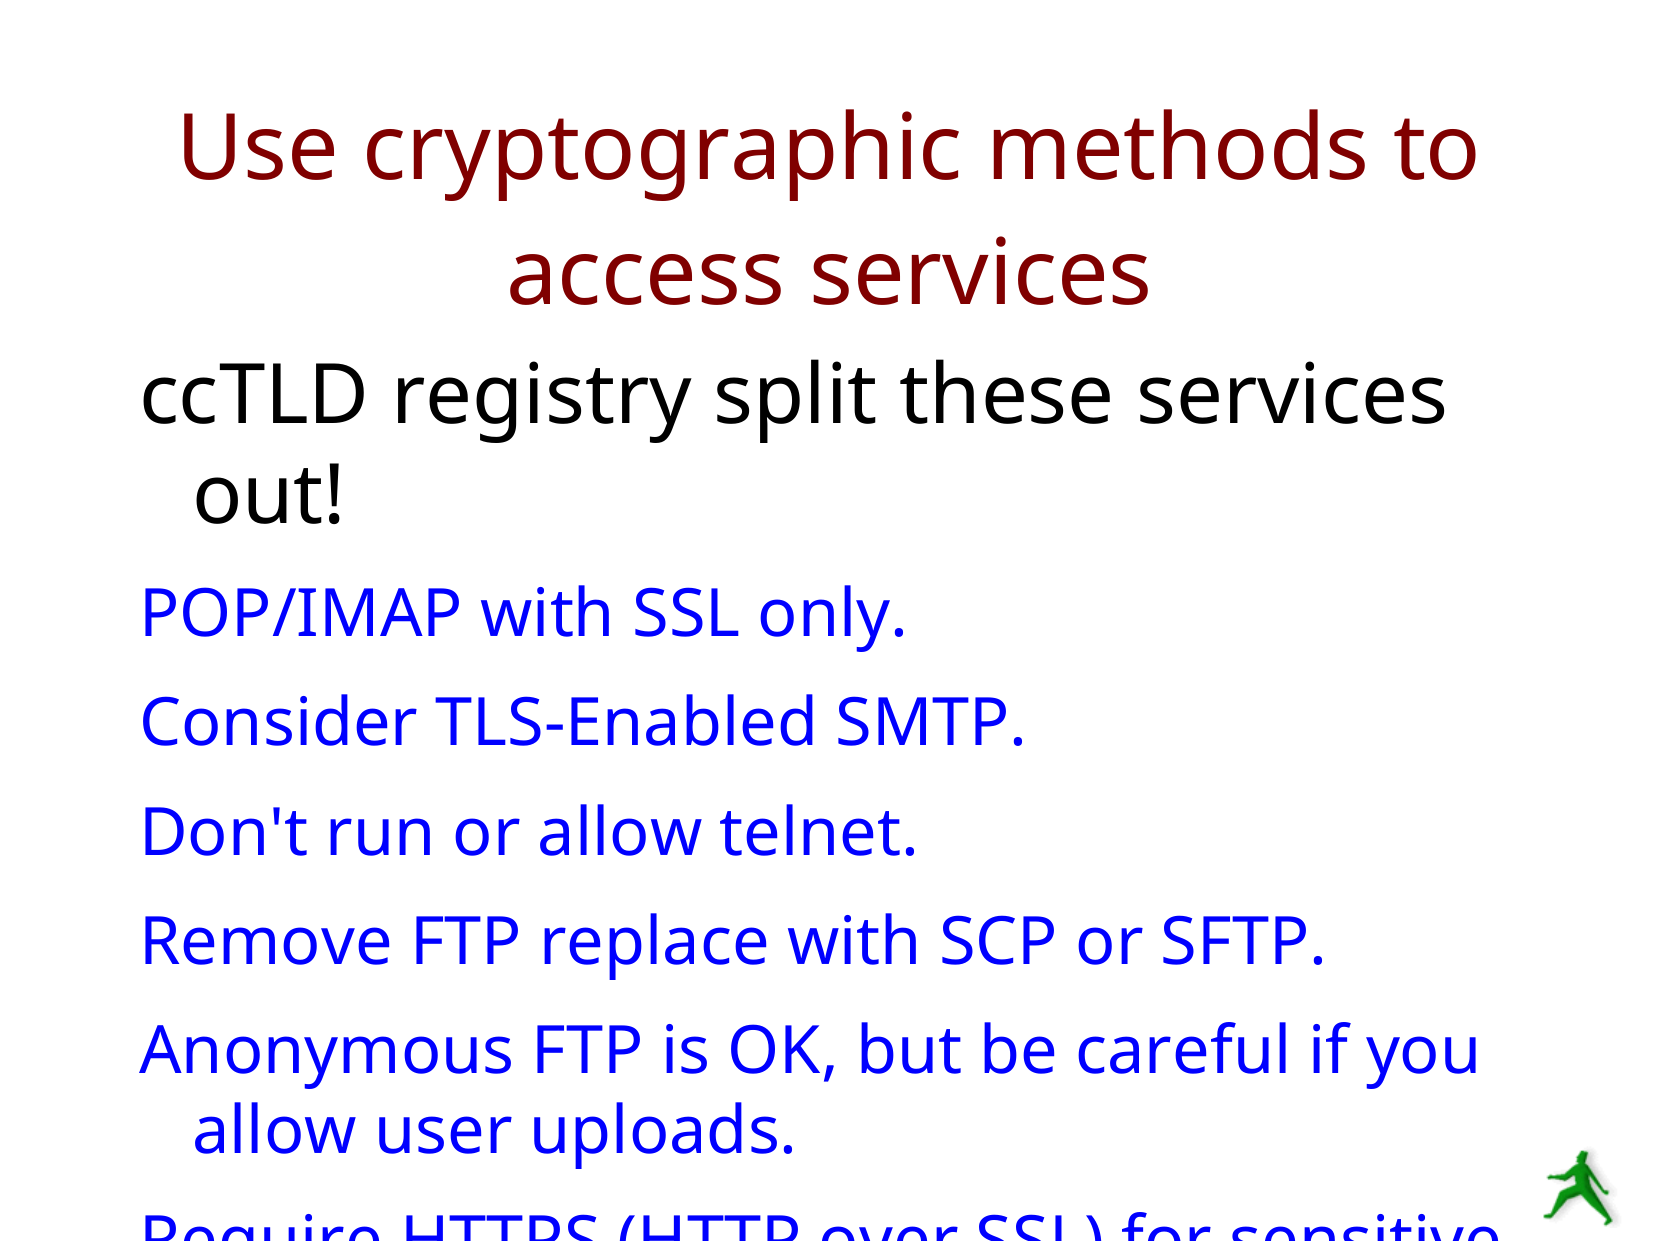

# Use cryptographic methods to access services
ccTLD registry split these services out!
POP/IMAP with SSL only.
Consider TLS-Enabled SMTP.
Don't run or allow telnet.
Remove FTP replace with SCP or SFTP.
Anonymous FTP is OK, but be careful if you allow user uploads.
Require HTTPS (HTTP over SSL) for sensitive information. Critical for registries!